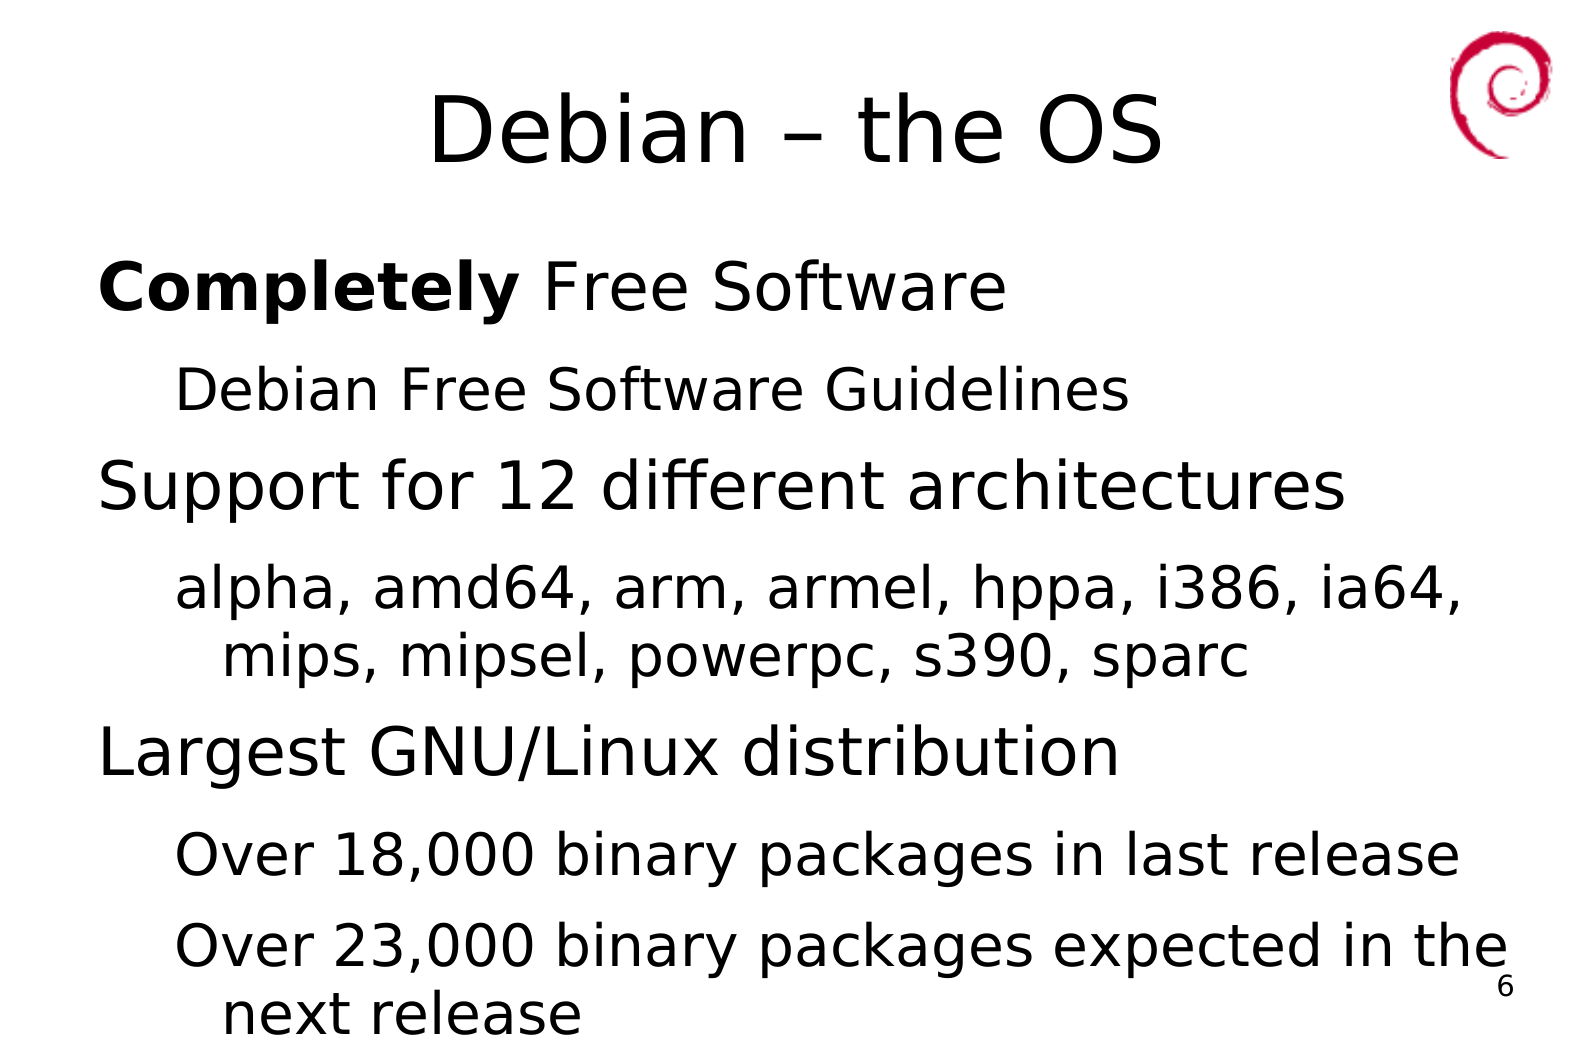

# Debian – the OS
Completely Free Software
Debian Free Software Guidelines
Support for 12 different architectures
alpha, amd64, arm, armel, hppa, i386, ia64, mips, mipsel, powerpc, s390, sparc
Largest GNU/Linux distribution
Over 18,000 binary packages in last release
Over 23,000 binary packages expected in the next release
6